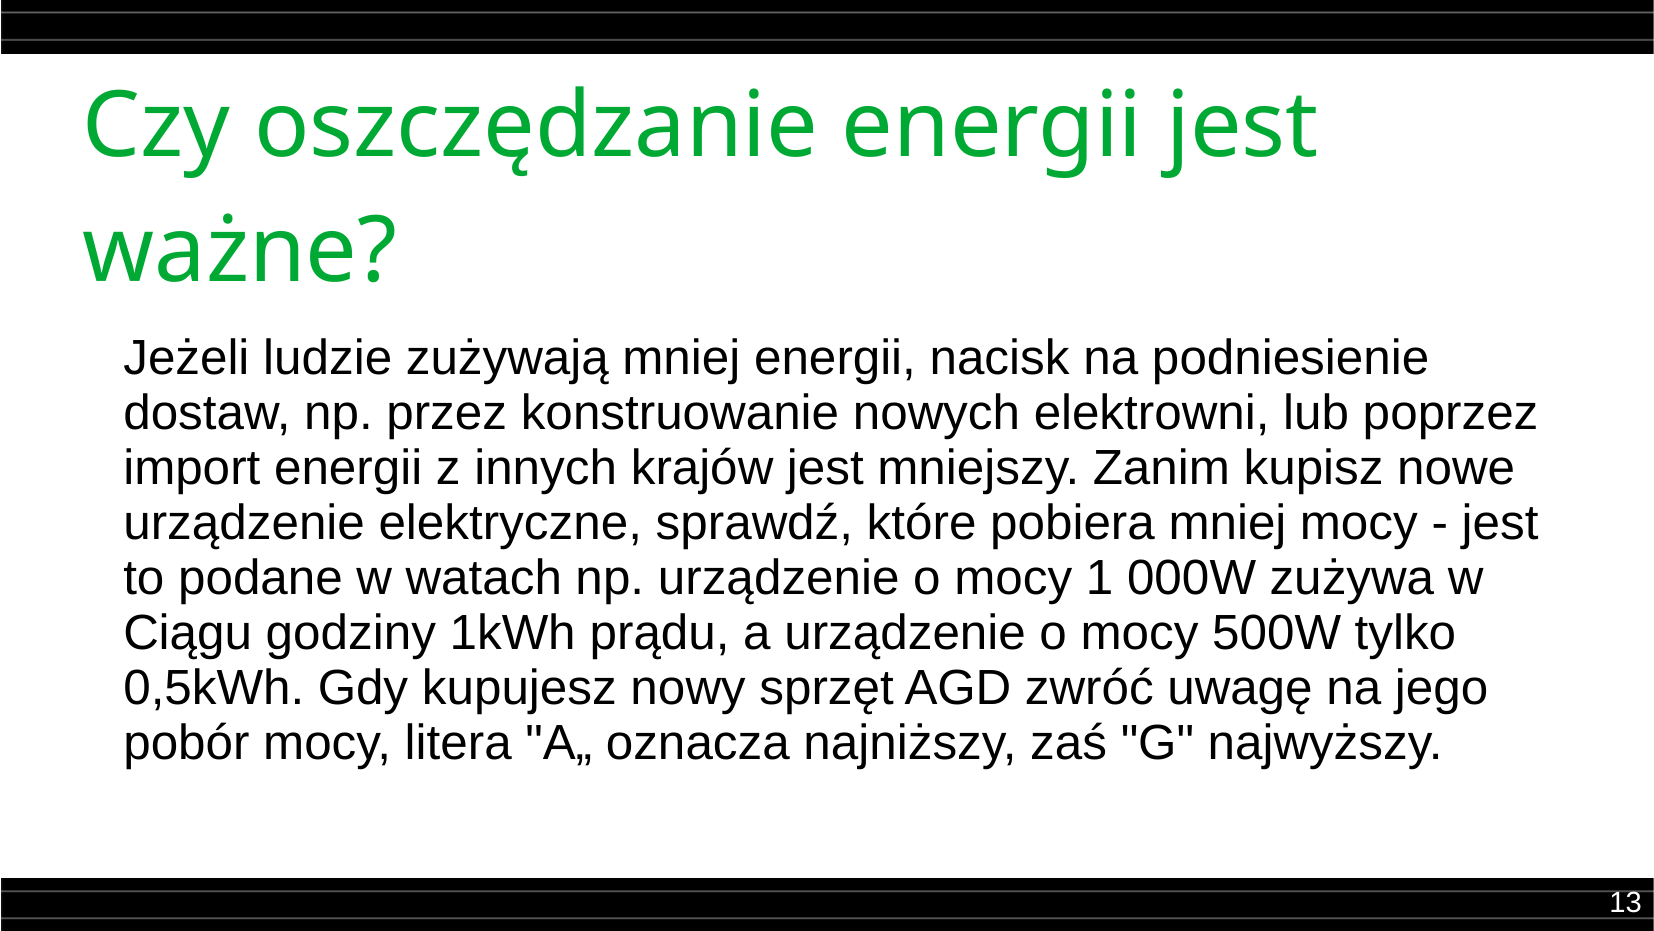

# Czy oszczędzanie energii jest ważne?
Jeżeli ludzie zużywają mniej energii, nacisk na podniesienie dostaw, np. przez konstruowanie nowych elektrowni, lub poprzez import energii z innych krajów jest mniejszy. Zanim kupisz nowe urządzenie elektryczne, sprawdź, które pobiera mniej mocy - jest to podane w watach np. urządzenie o mocy 1 000W zużywa w Ciągu godziny 1kWh prądu, a urządzenie o mocy 500W tylko 0,5kWh. Gdy kupujesz nowy sprzęt AGD zwróć uwagę na jego pobór mocy, litera "A„ oznacza najniższy, zaś "G" najwyższy.